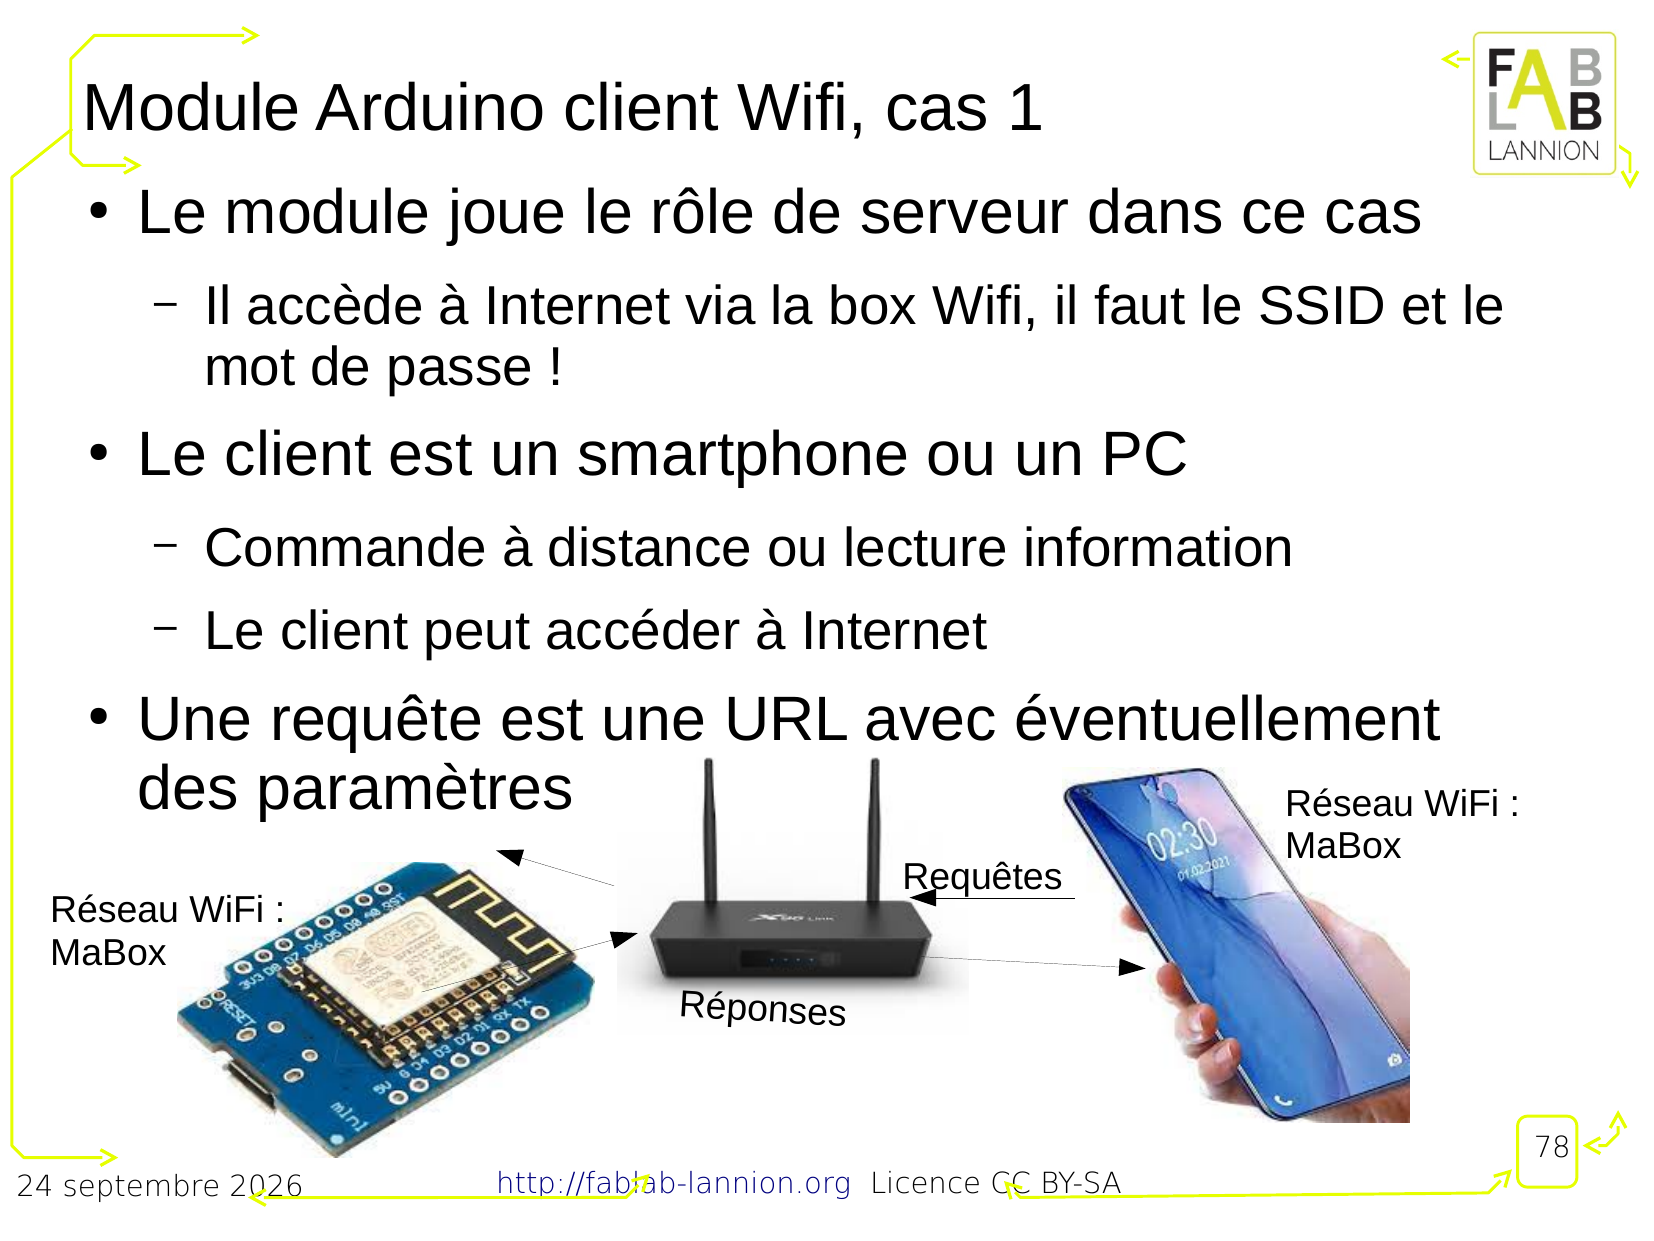

# Module Arduino client Wifi, cas 1
Le module joue le rôle de serveur dans ce cas
Il accède à Internet via la box Wifi, il faut le SSID et le mot de passe !
Le client est un smartphone ou un PC
Commande à distance ou lecture information
Le client peut accéder à Internet
Une requête est une URL avec éventuellement des paramètres
Réseau WiFi : MaBox
Requêtes
Réseau WiFi : MaBox
Réponses
78